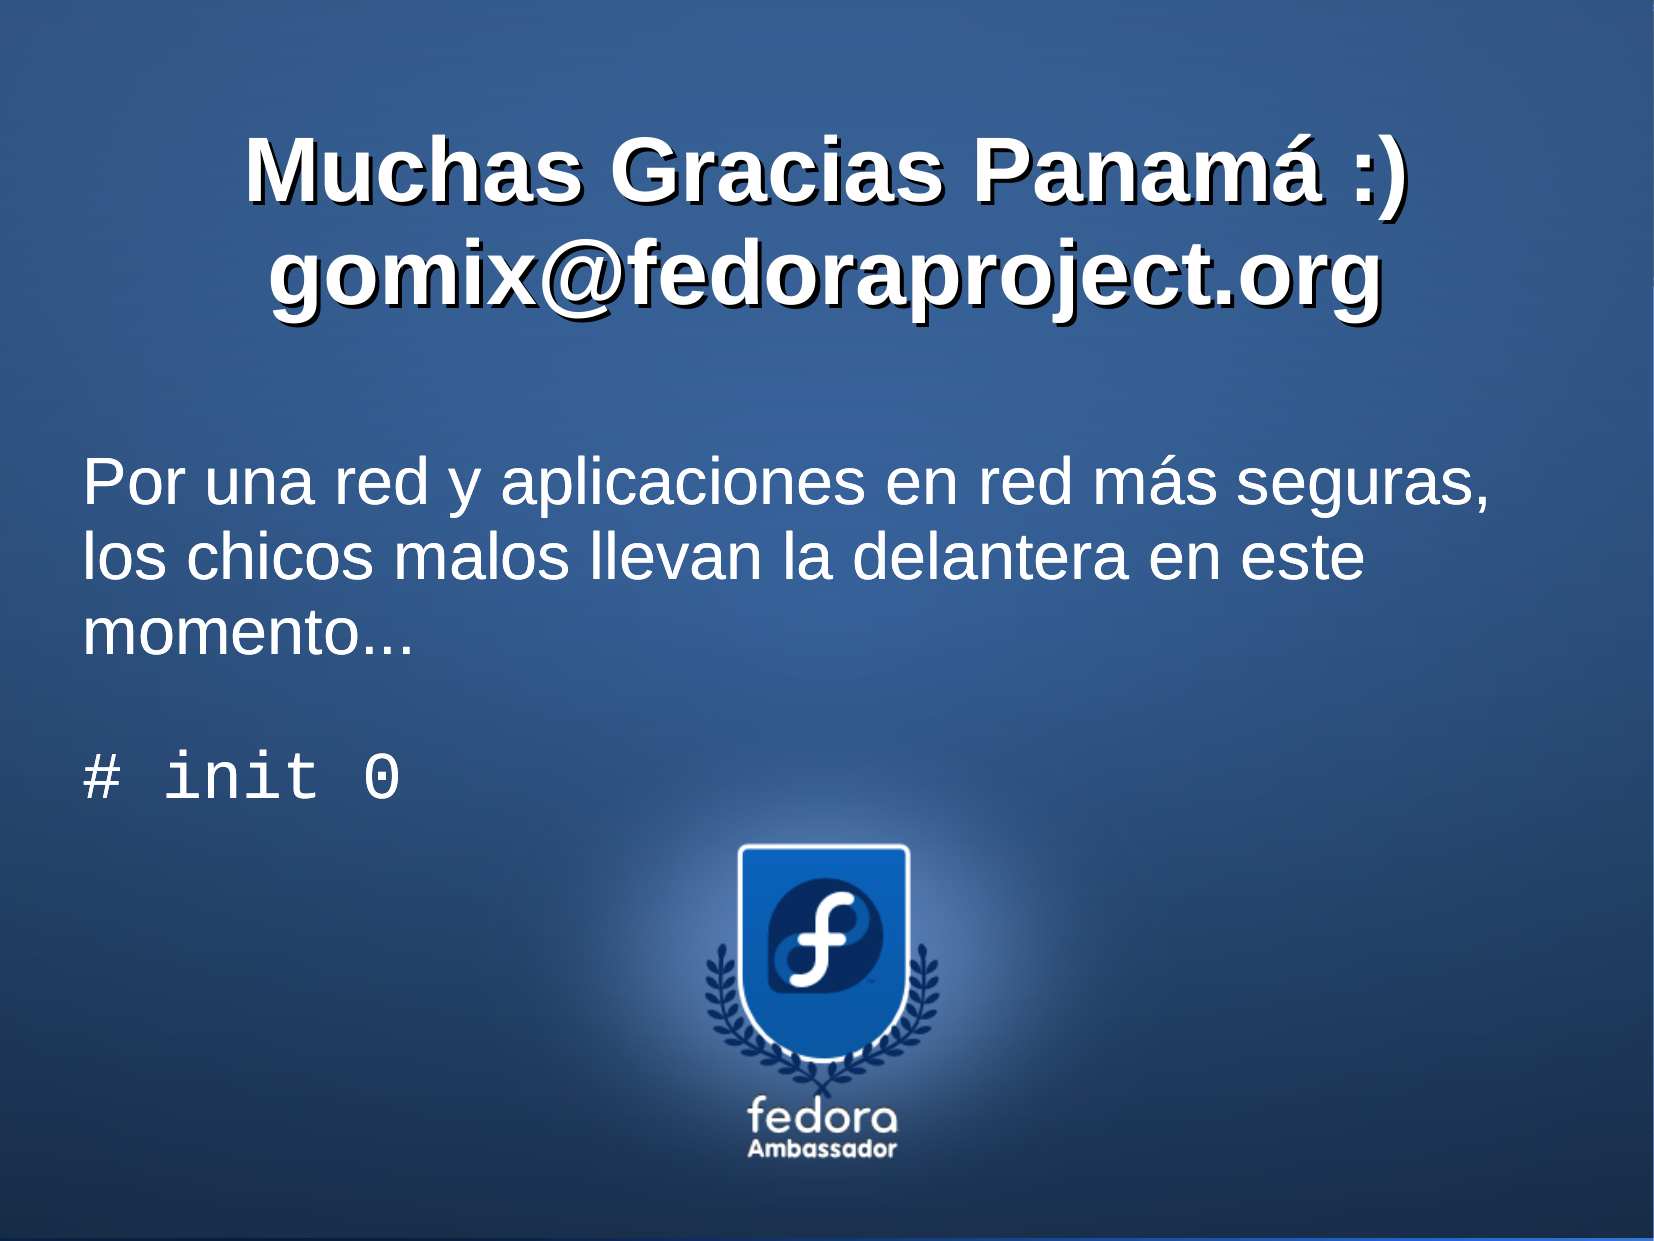

# Muchas Gracias Panamá :) gomix@fedoraproject.org
Por una red y aplicaciones en red más seguras, los chicos malos llevan la delantera en este momento...
# init 0
Por una red y aplicaciones en red más seguras, los chicos malos llevan la delantera en este momento...
# init 0